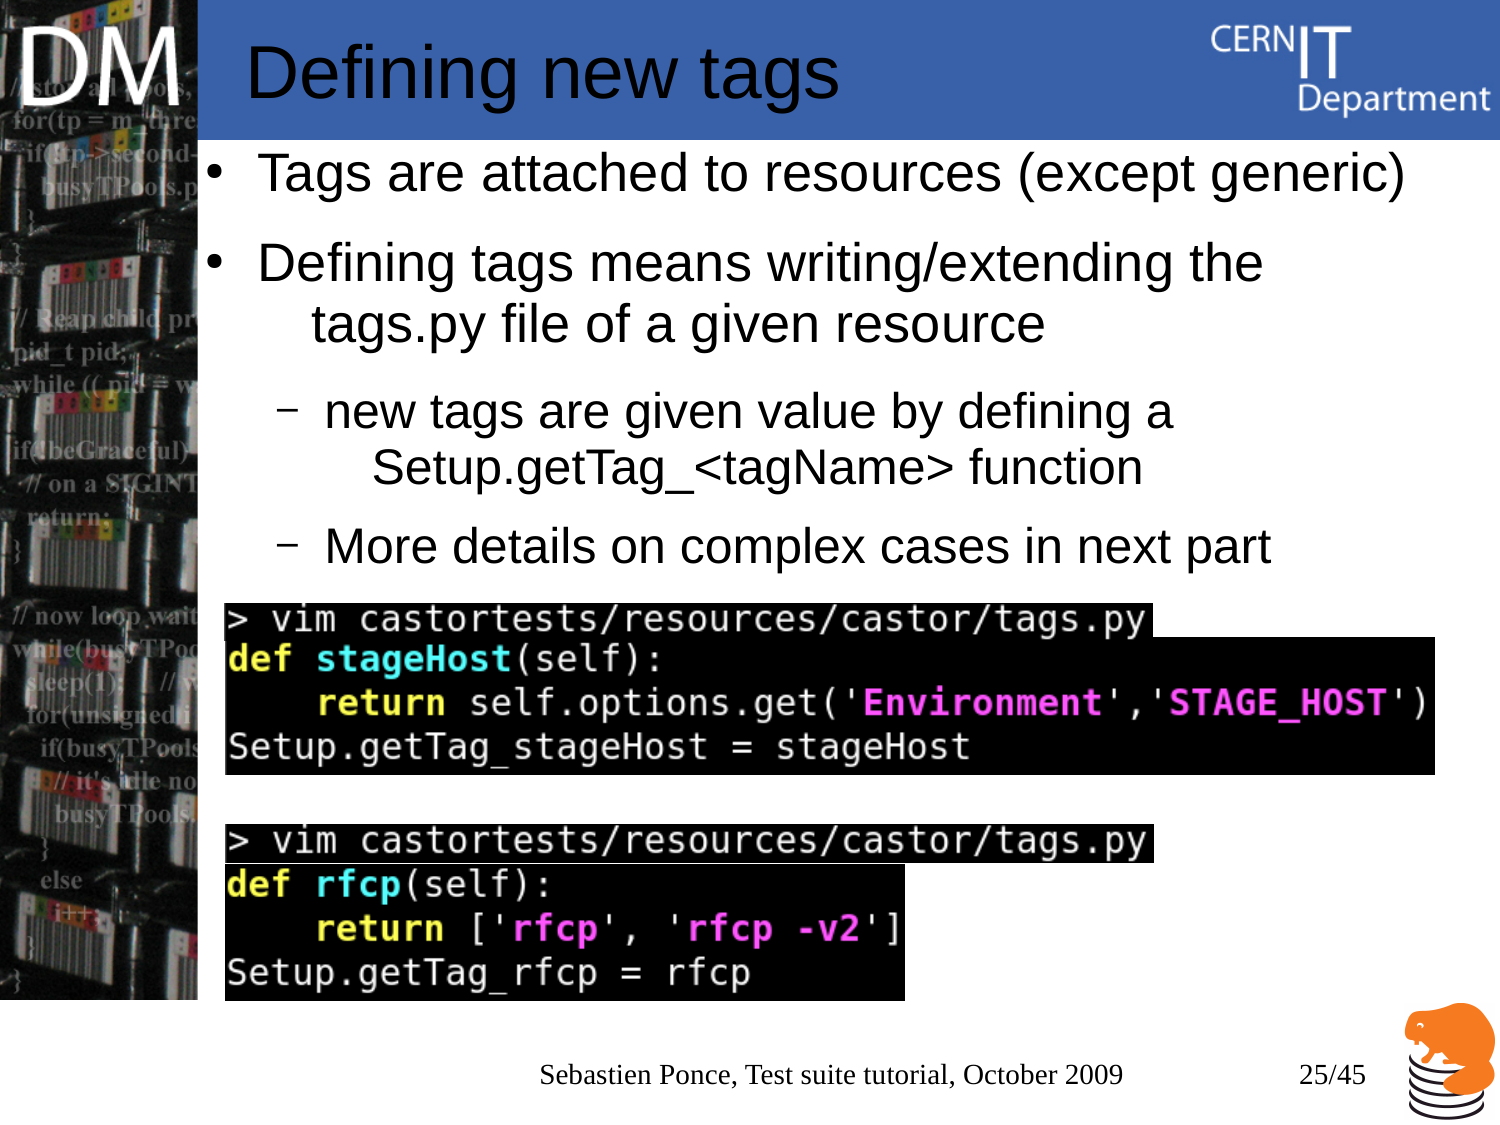

# Defining new tags
Tags are attached to resources (except generic)
Defining tags means writing/extending the tags.py file of a given resource
new tags are given value by defining a Setup.getTag_<tagName> function
More details on complex cases in next part